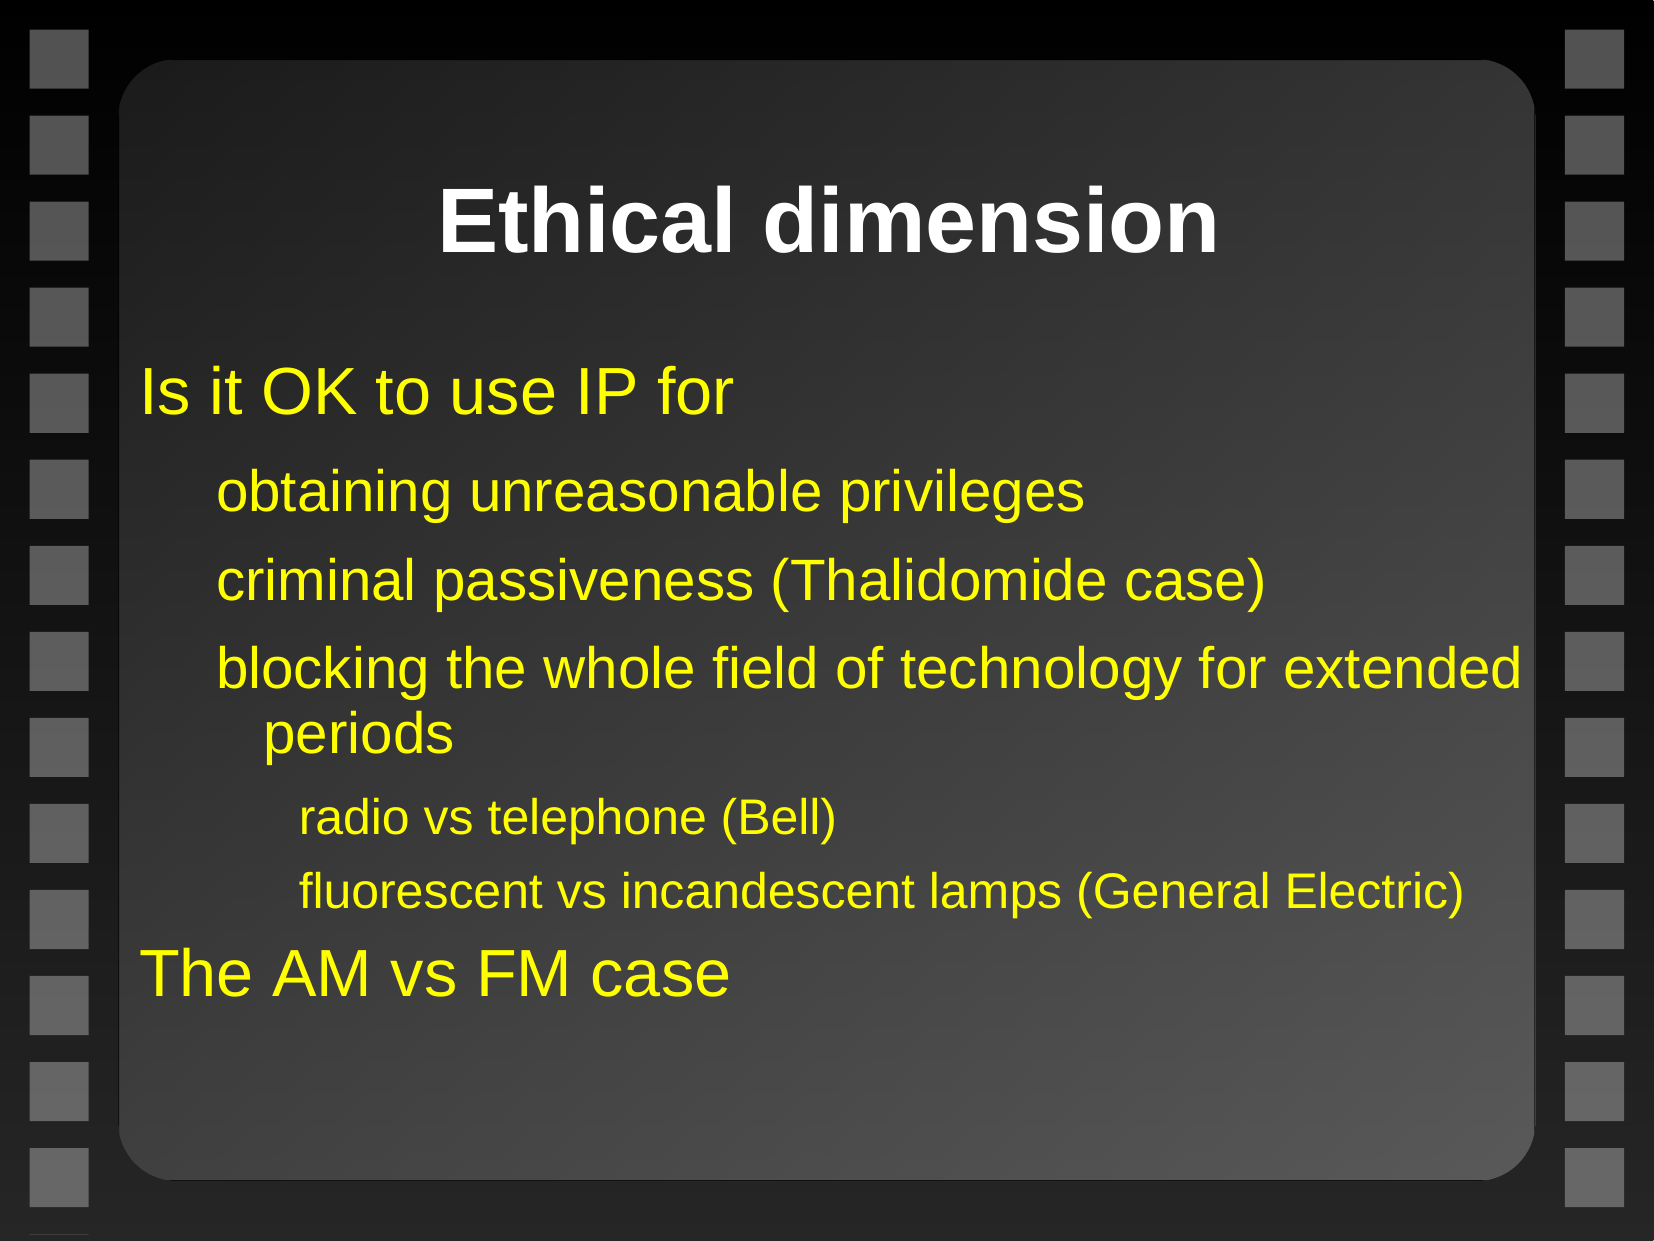

# Ethical dimension
Is it OK to use IP for
obtaining unreasonable privileges
criminal passiveness (Thalidomide case)
blocking the whole field of technology for extended periods
radio vs telephone (Bell)
fluorescent vs incandescent lamps (General Electric)
The AM vs FM case